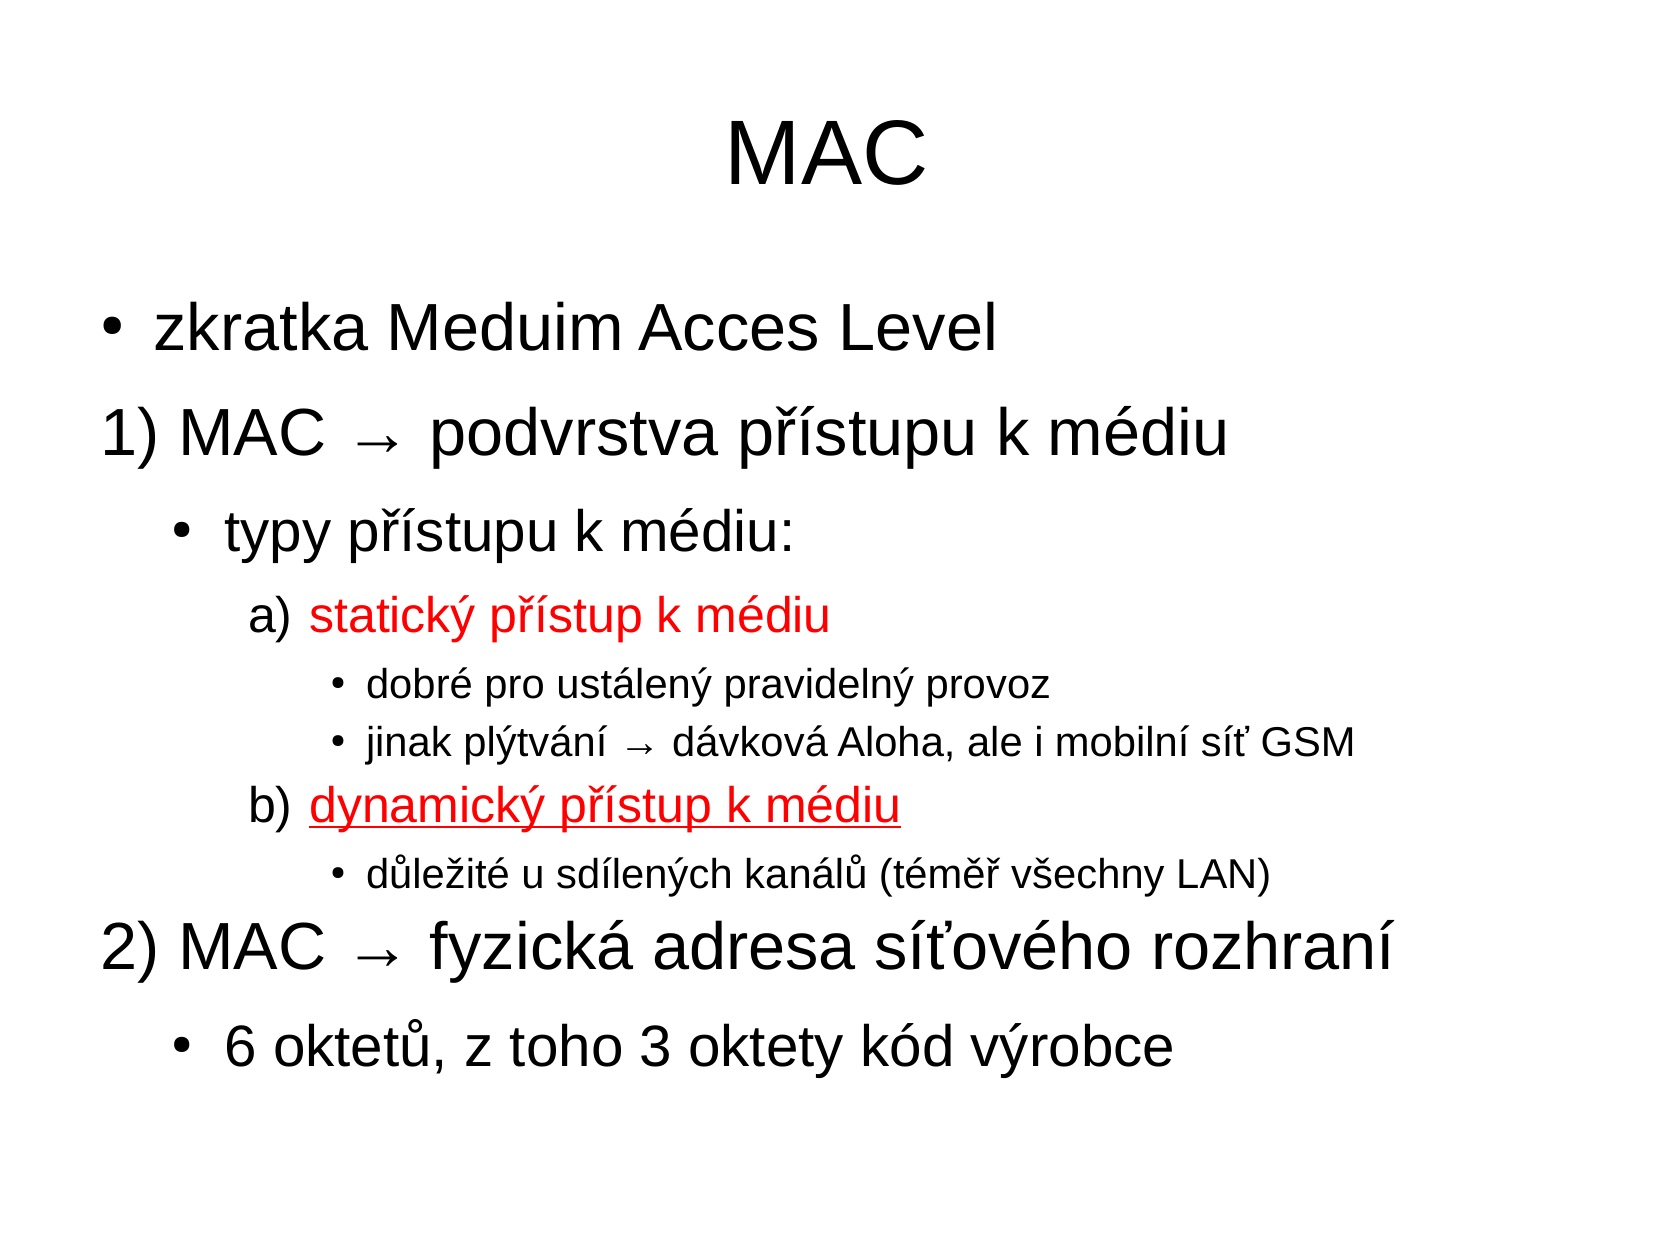

# MAC
zkratka Meduim Acces Level
 MAC → podvrstva přístupu k médiu
typy přístupu k médiu:
 statický přístup k médiu
dobré pro ustálený pravidelný provoz
jinak plýtvání → dávková Aloha, ale i mobilní síť GSM
 dynamický přístup k médiu
důležité u sdílených kanálů (téměř všechny LAN)
 MAC → fyzická adresa síťového rozhraní
6 oktetů, z toho 3 oktety kód výrobce